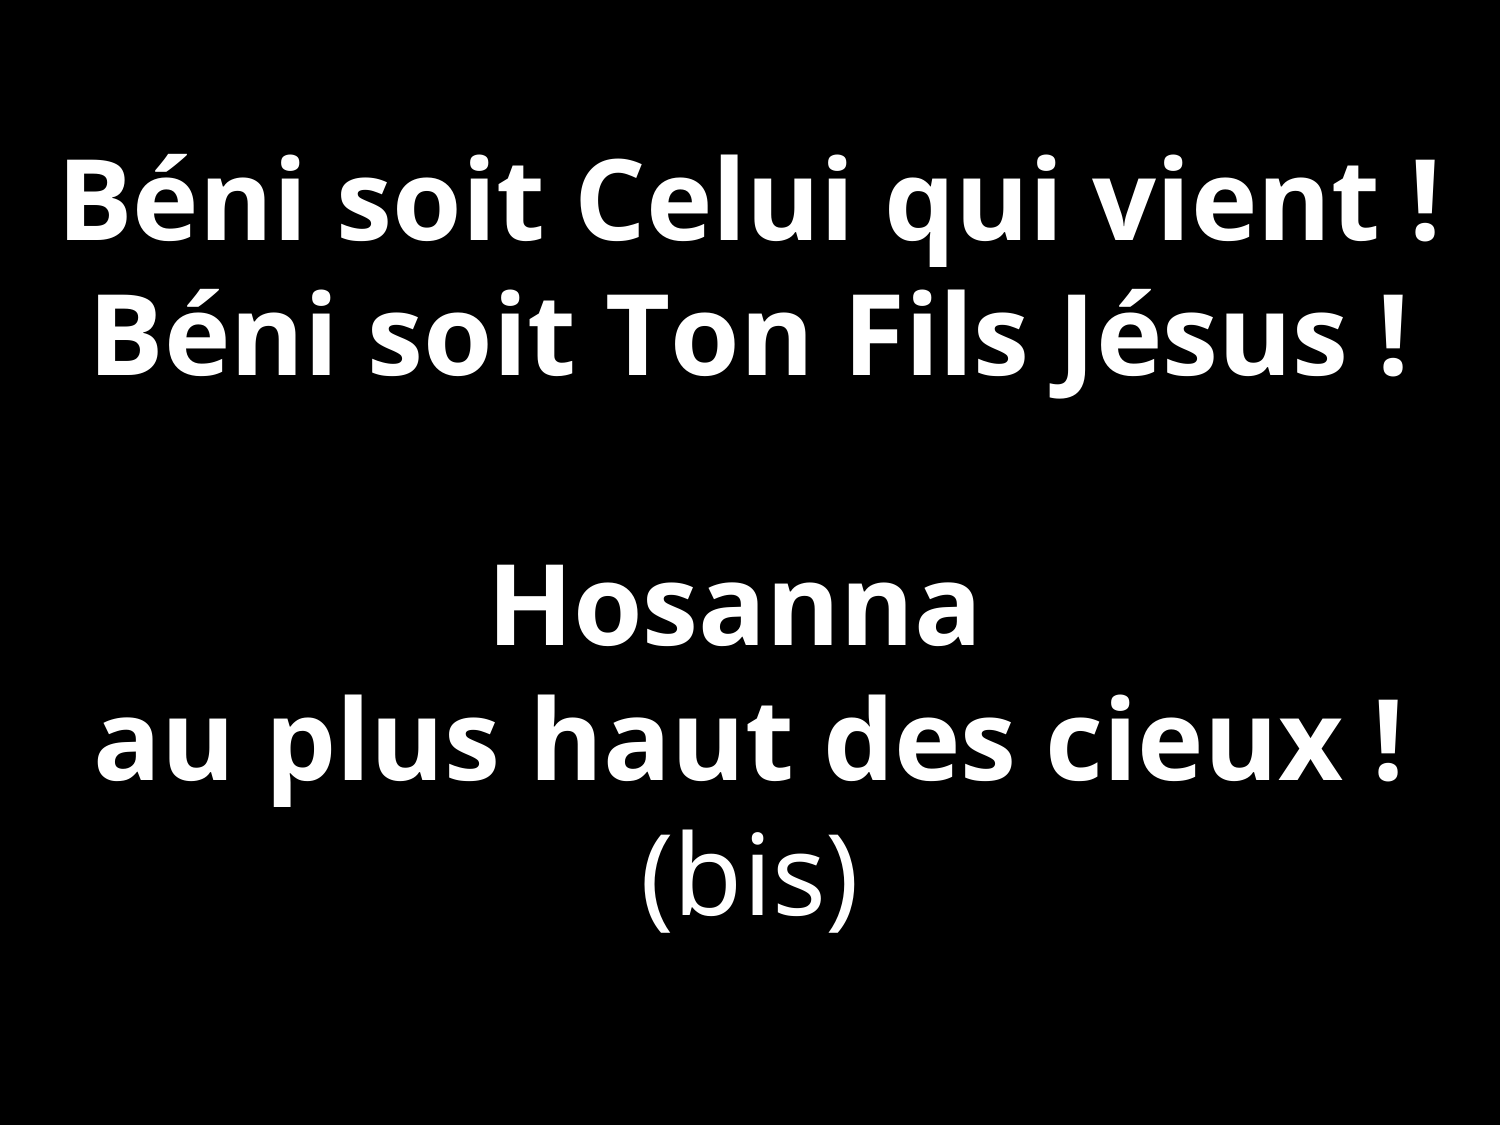

Béni soit Celui qui vient !
Béni soit Ton Fils Jésus !
Hosanna
au plus haut des cieux !(bis)